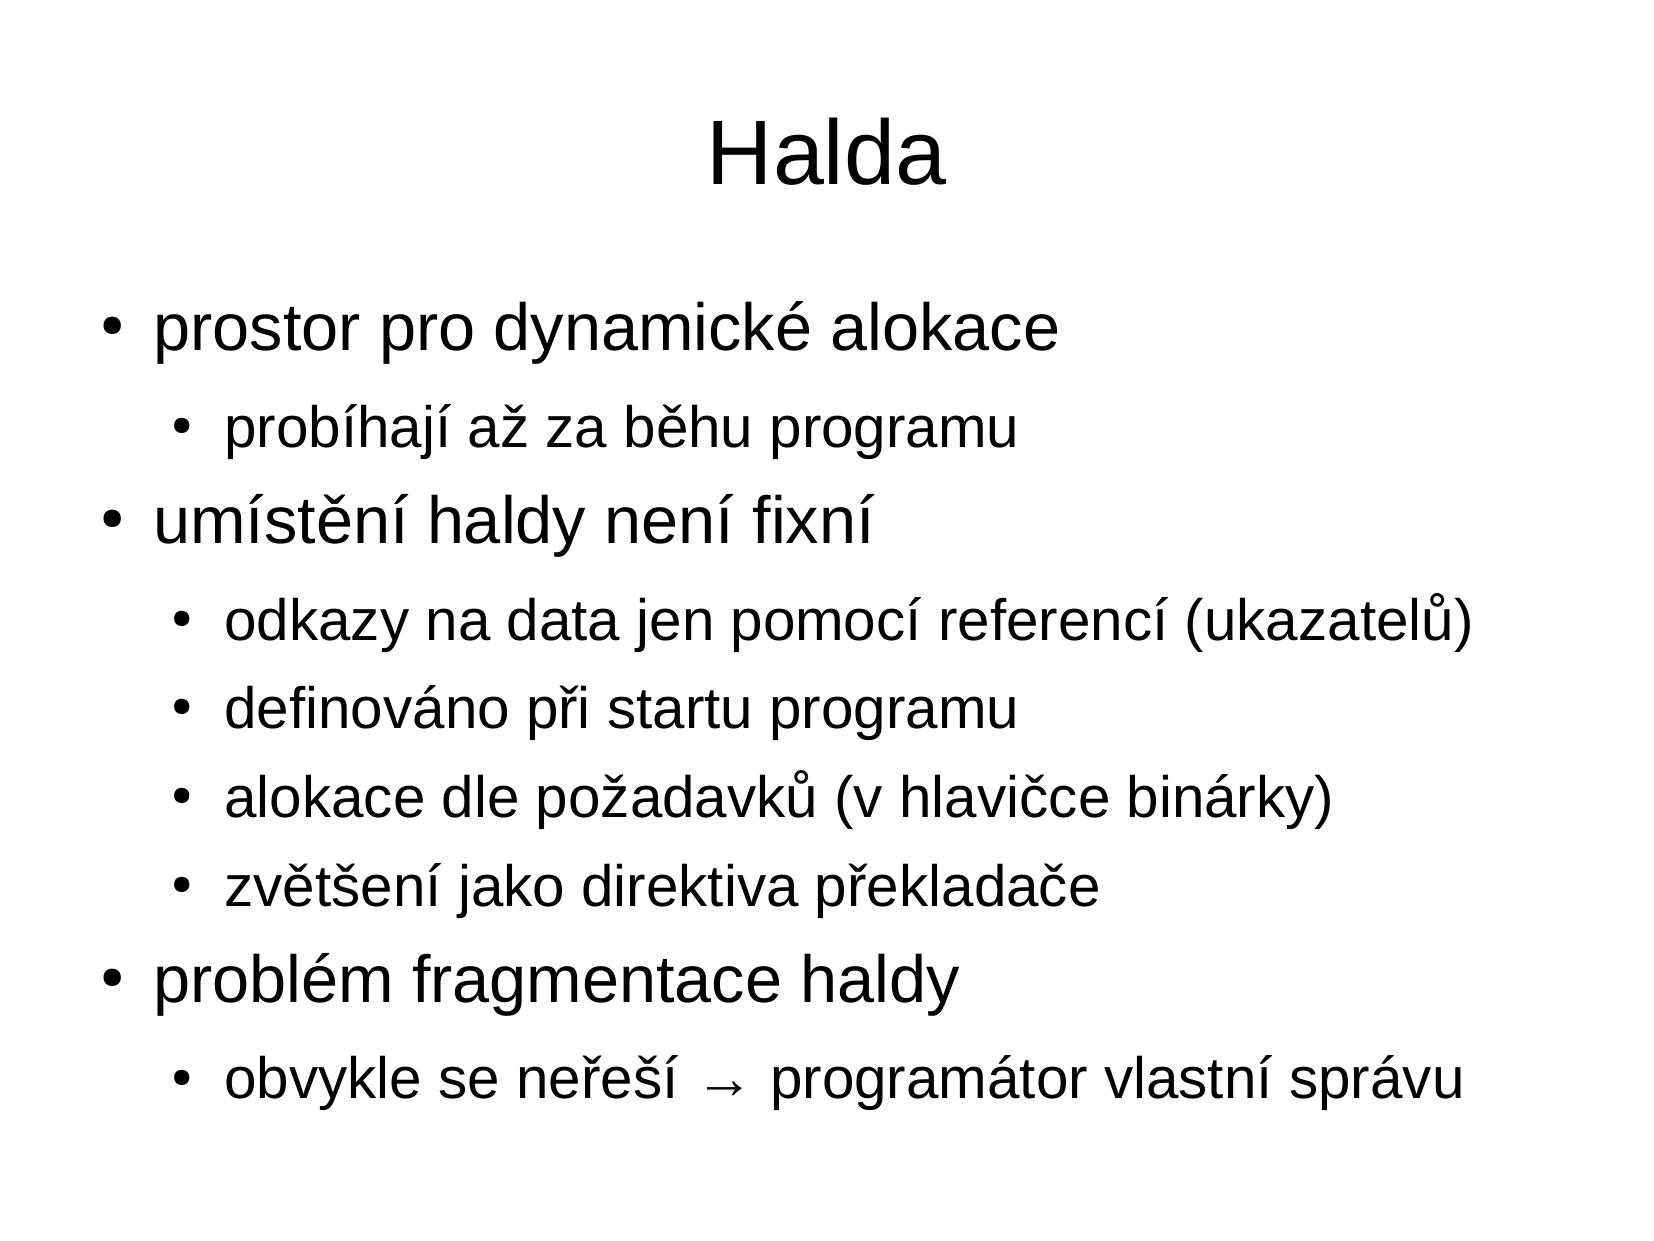

# Halda
prostor pro dynamické alokace
probíhají až za běhu programu
umístění haldy není fixní
odkazy na data jen pomocí referencí (ukazatelů)
definováno při startu programu
alokace dle požadavků (v hlavičce binárky)
zvětšení jako direktiva překladače
problém fragmentace haldy
obvykle se neřeší → programátor vlastní správu